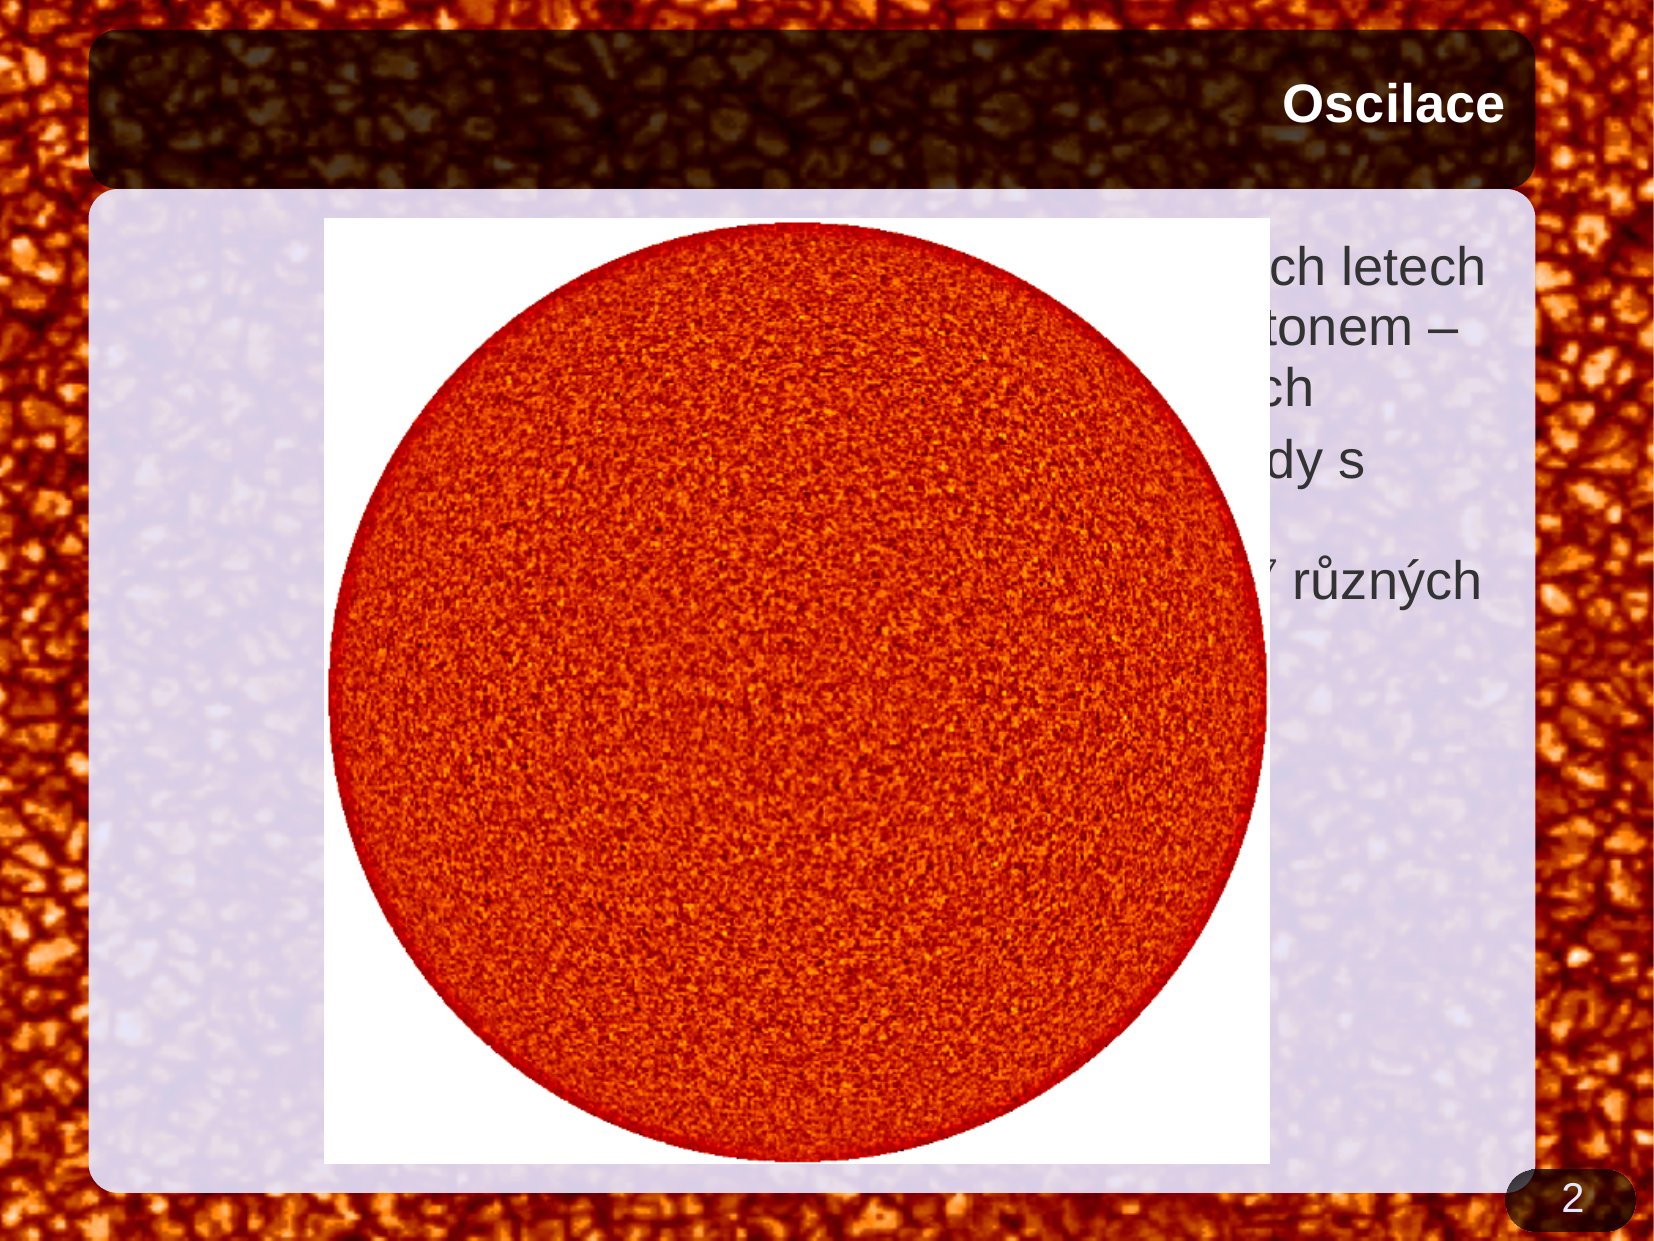

# Oscilace
Objeveny v 60tých letech 20. století Leightonem – v dopplergramech
Nejsilnější p-mody s periodou 296 s (interference 107 různých modů)